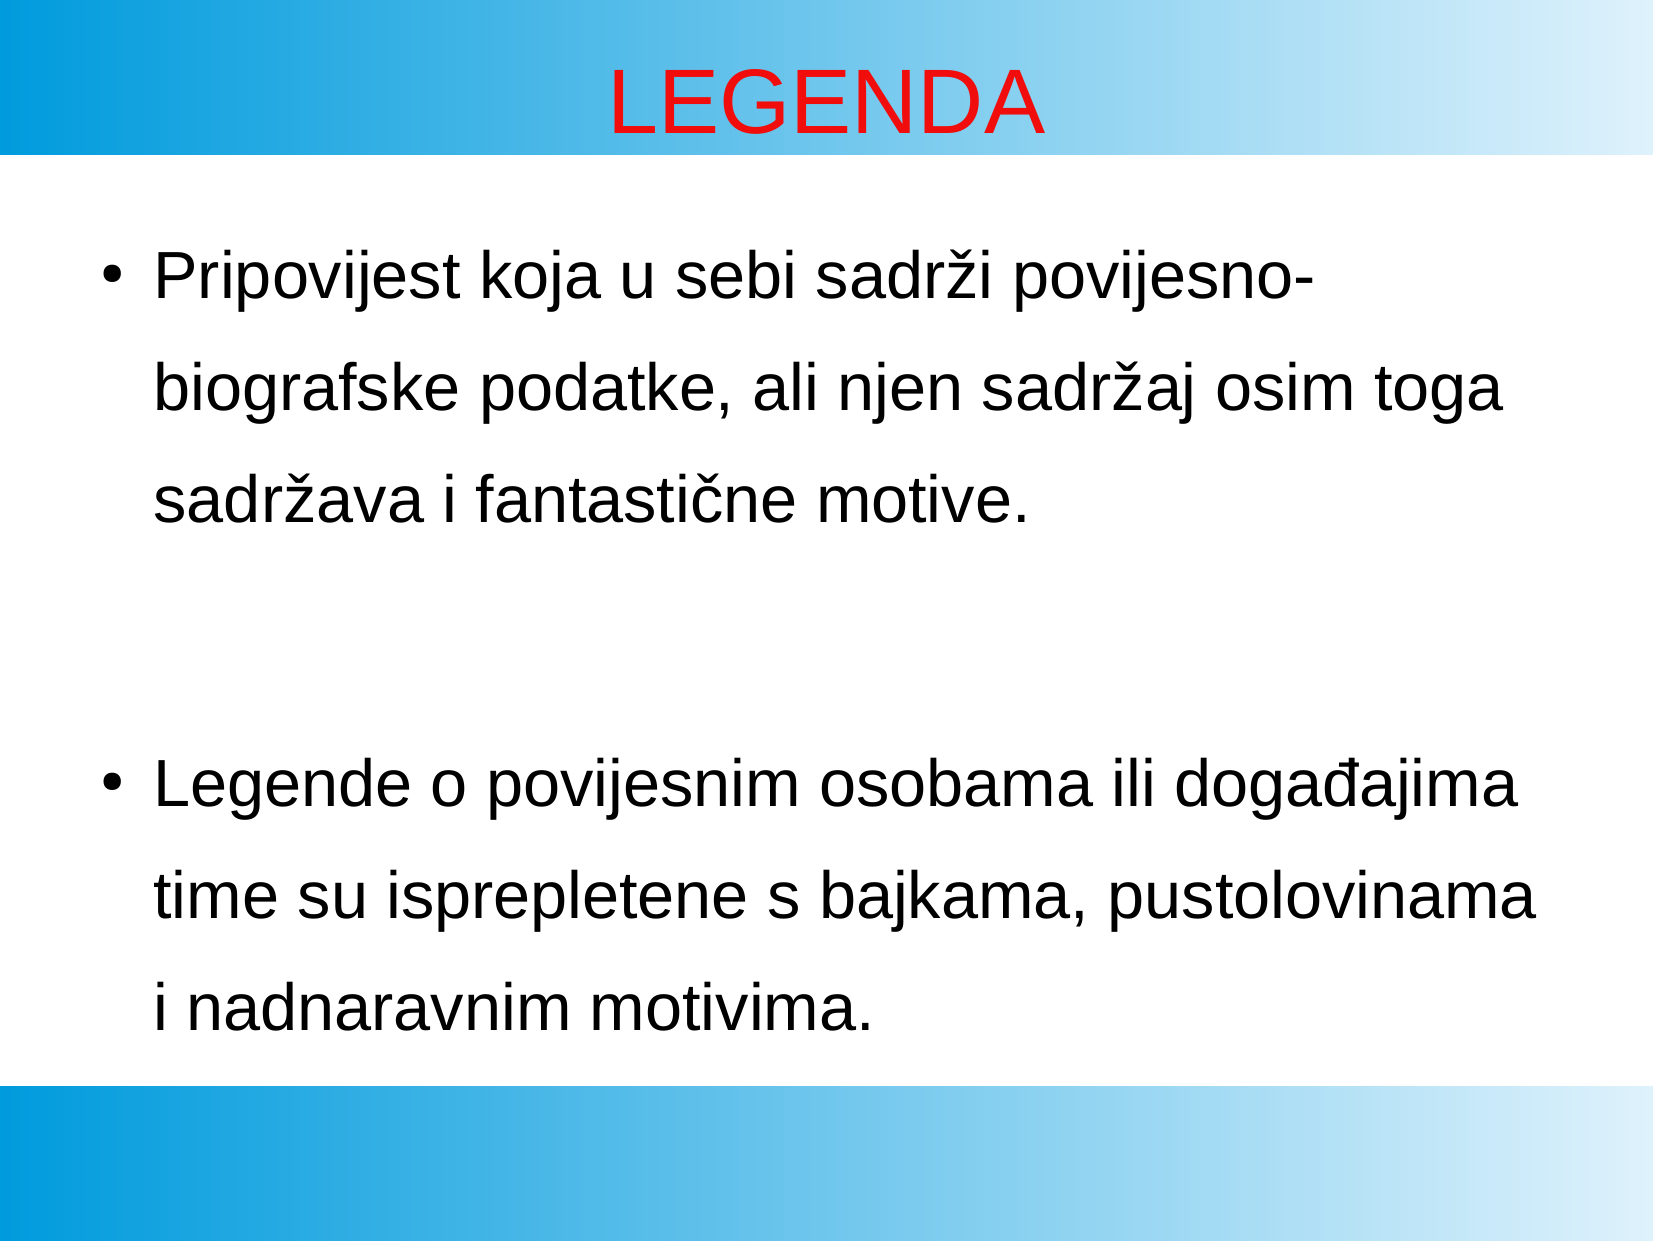

# LEGENDA
Pripovijest koja u sebi sadrži povijesno- biografske podatke, ali njen sadržaj osim toga sadržava i fantastične motive.
Legende o povijesnim osobama ili događajima time su isprepletene s bajkama, pustolovinama i nadnaravnim motivima.